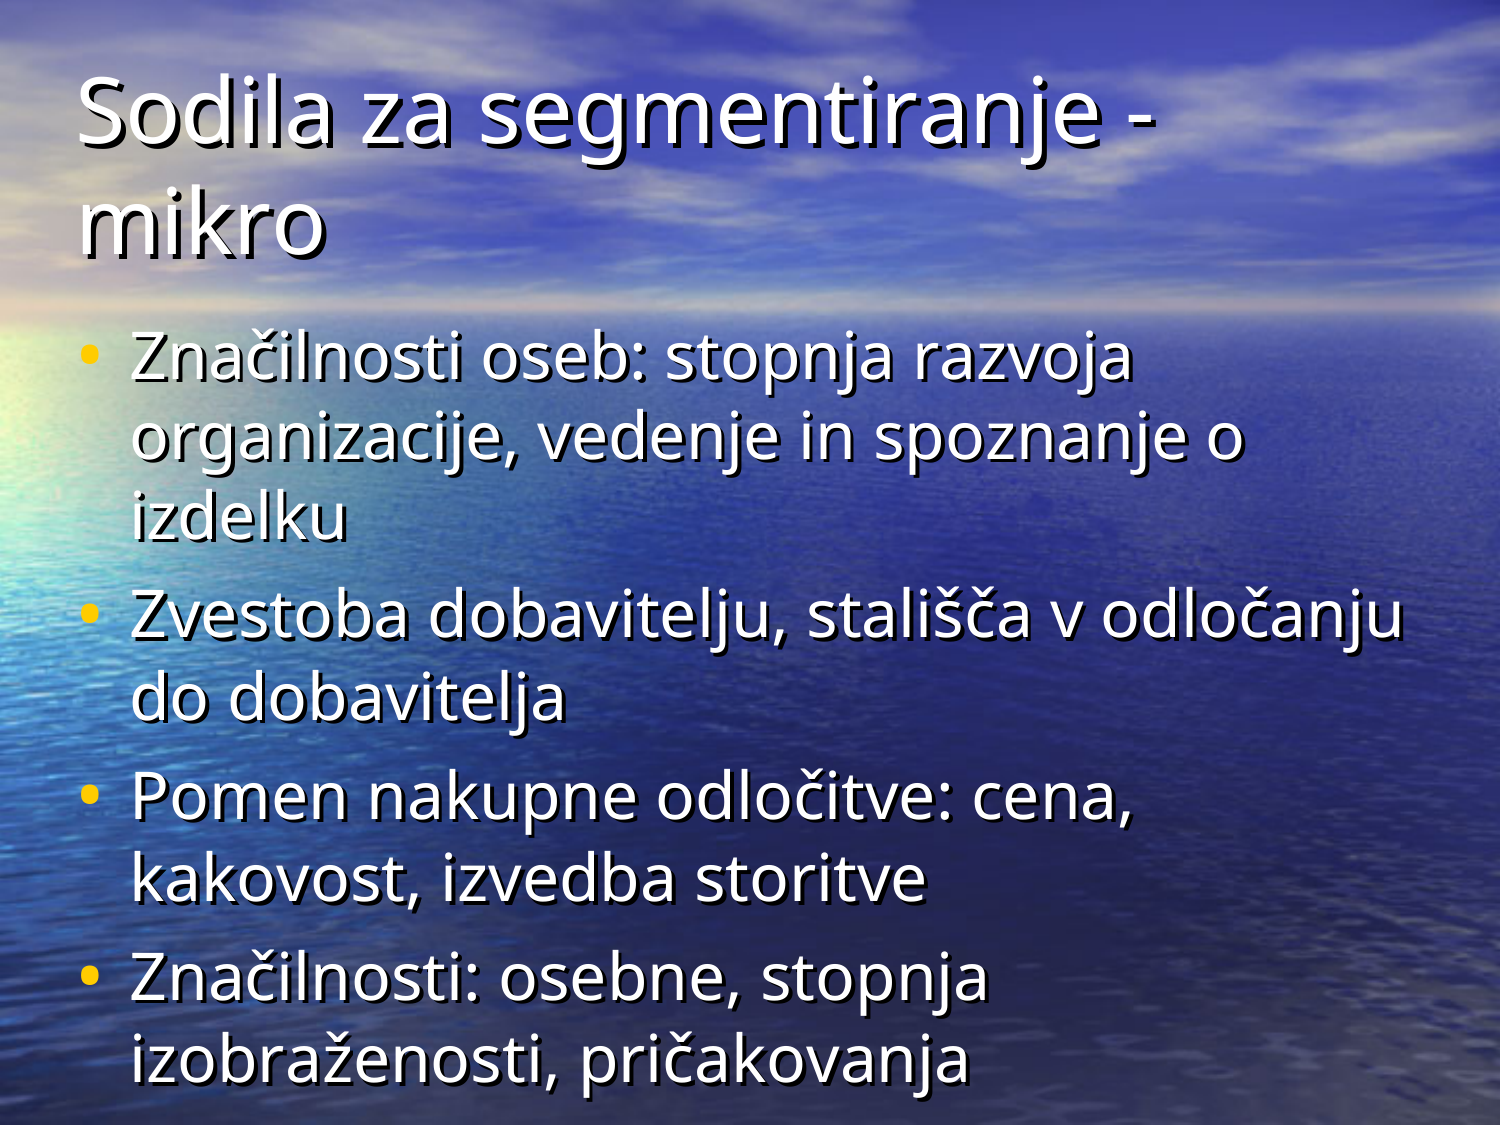

# Sodila za segmentiranje - mikro
Značilnosti oseb: stopnja razvoja organizacije, vedenje in spoznanje o izdelku
Zvestoba dobavitelju, stališča v odločanju do dobavitelja
Pomen nakupne odločitve: cena, kakovost, izvedba storitve
Značilnosti: osebne, stopnja izobraženosti, pričakovanja